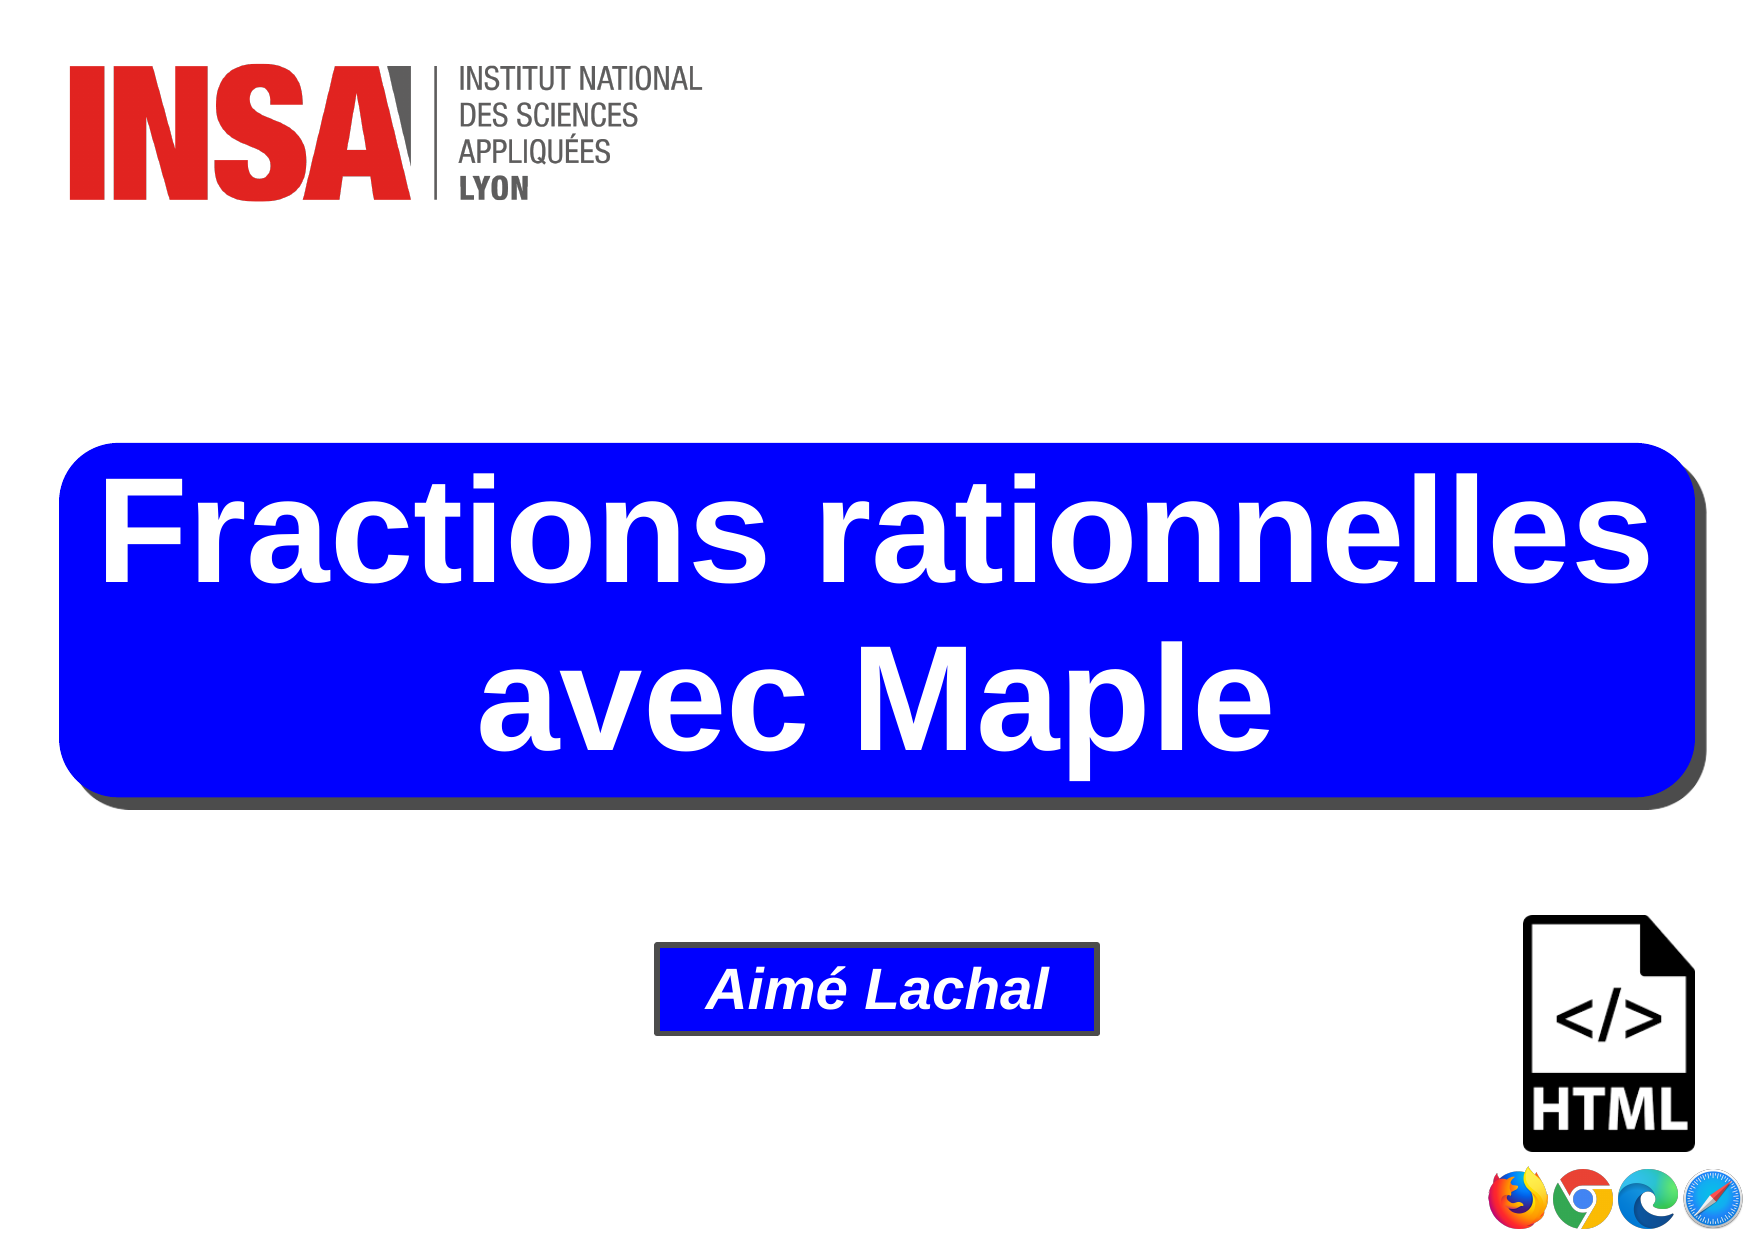

Fractions rationnelles
avec Maple
# Aimé Lachal